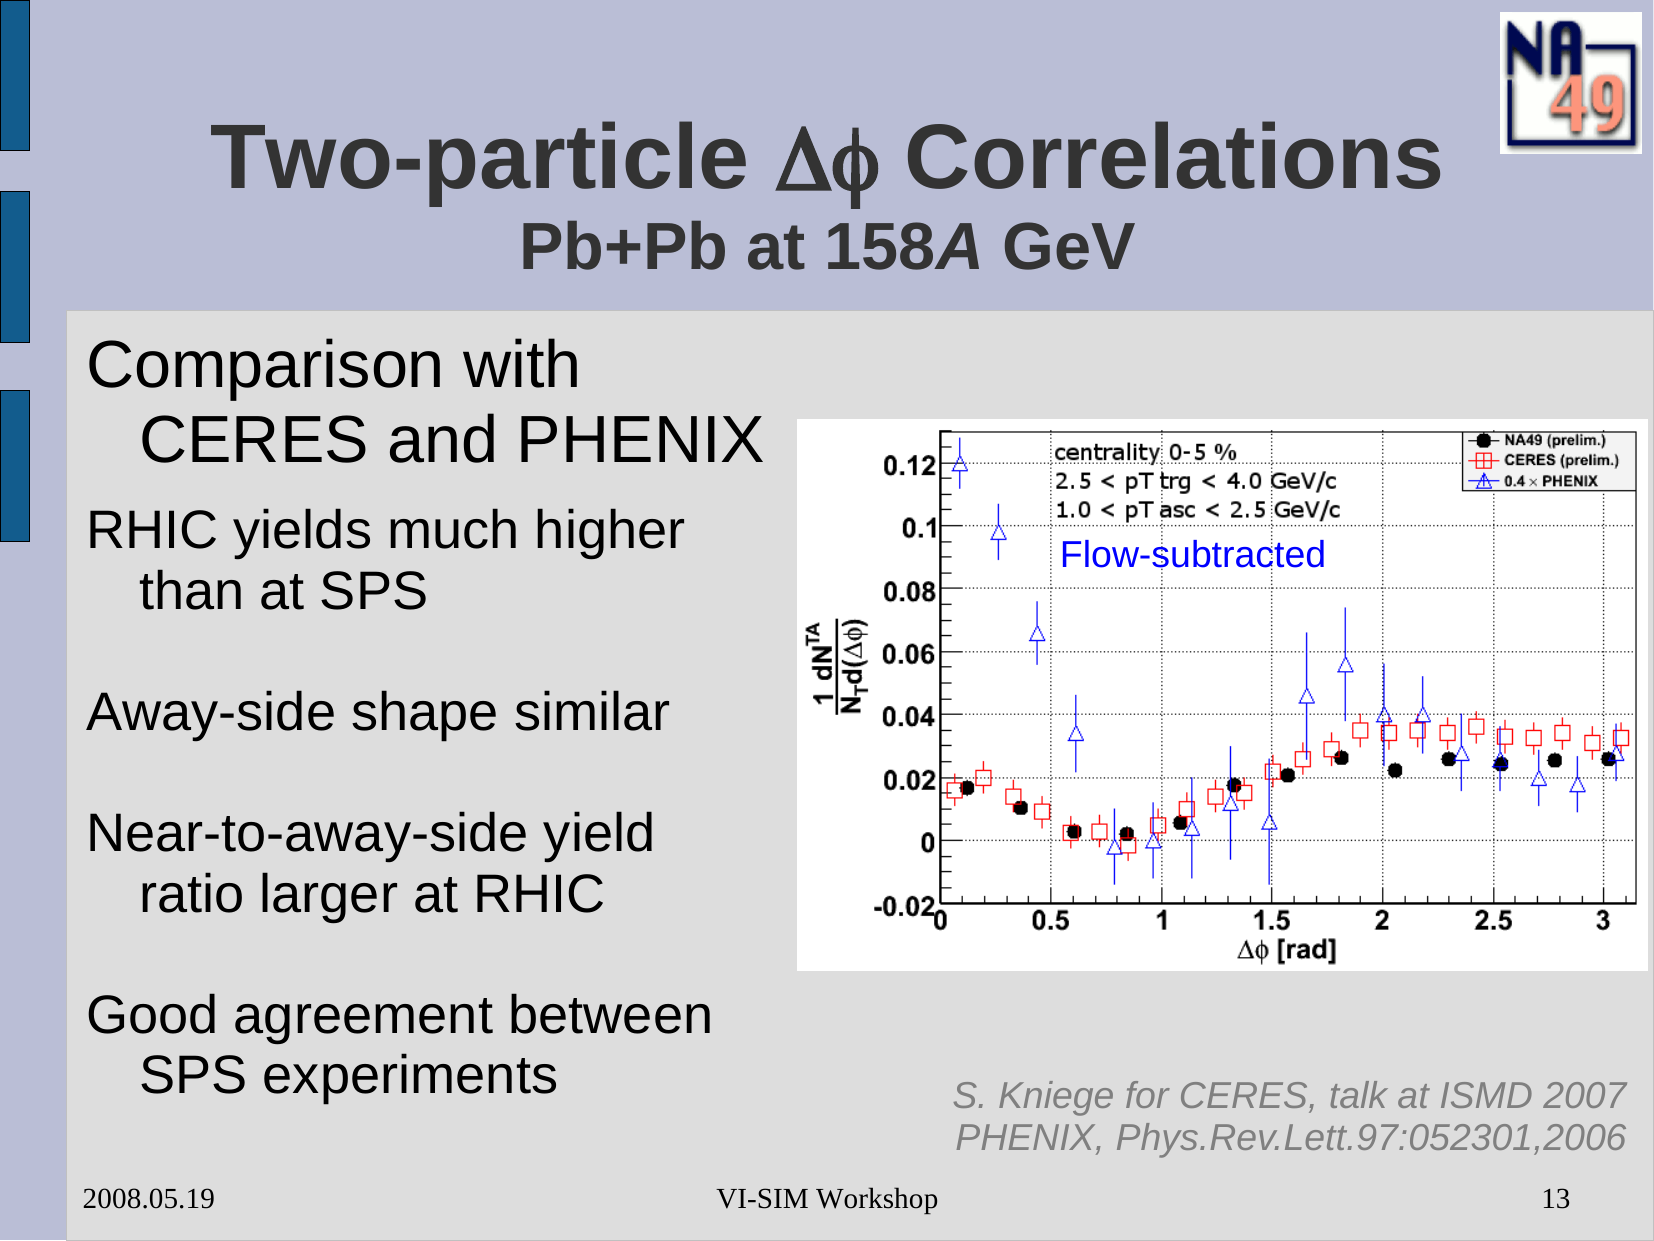

# Two-particle Df Correlations Pb+Pb at 158A GeV
Comparison with CERES and PHENIX
RHIC yields much higher than at SPS
Away-side shape similar
Near-to-away-side yield ratio larger at RHIC
Good agreement between SPS experiments
Flow-subtracted
S. Kniege for CERES, talk at ISMD 2007
PHENIX, Phys.Rev.Lett.97:052301,2006
2008.05.19
VI-SIM Workshop
13